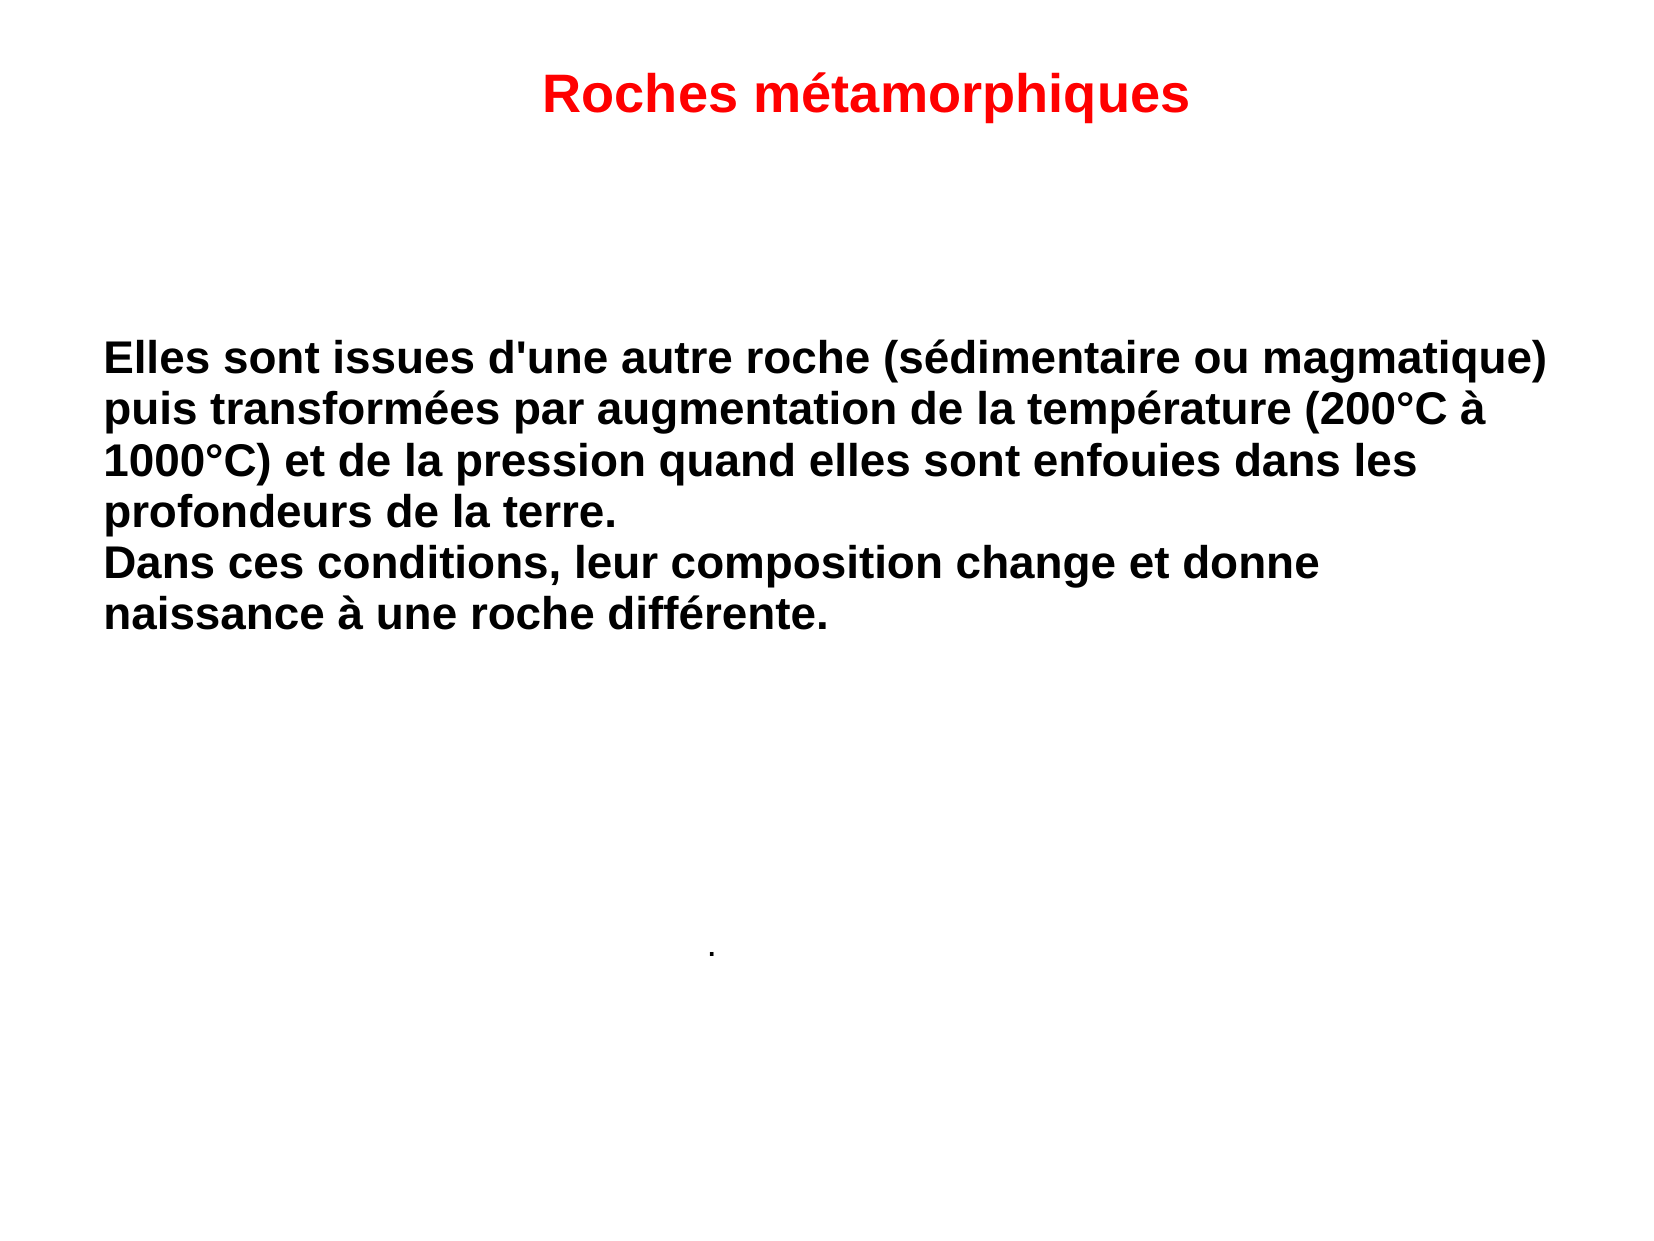

Roches métamorphiques
Elles sont issues d'une autre roche (sédimentaire ou magmatique) puis transformées par augmentation de la température (200°C à 1000°C) et de la pression quand elles sont enfouies dans les profondeurs de la terre.
Dans ces conditions, leur composition change et donne naissance à une roche différente.
.